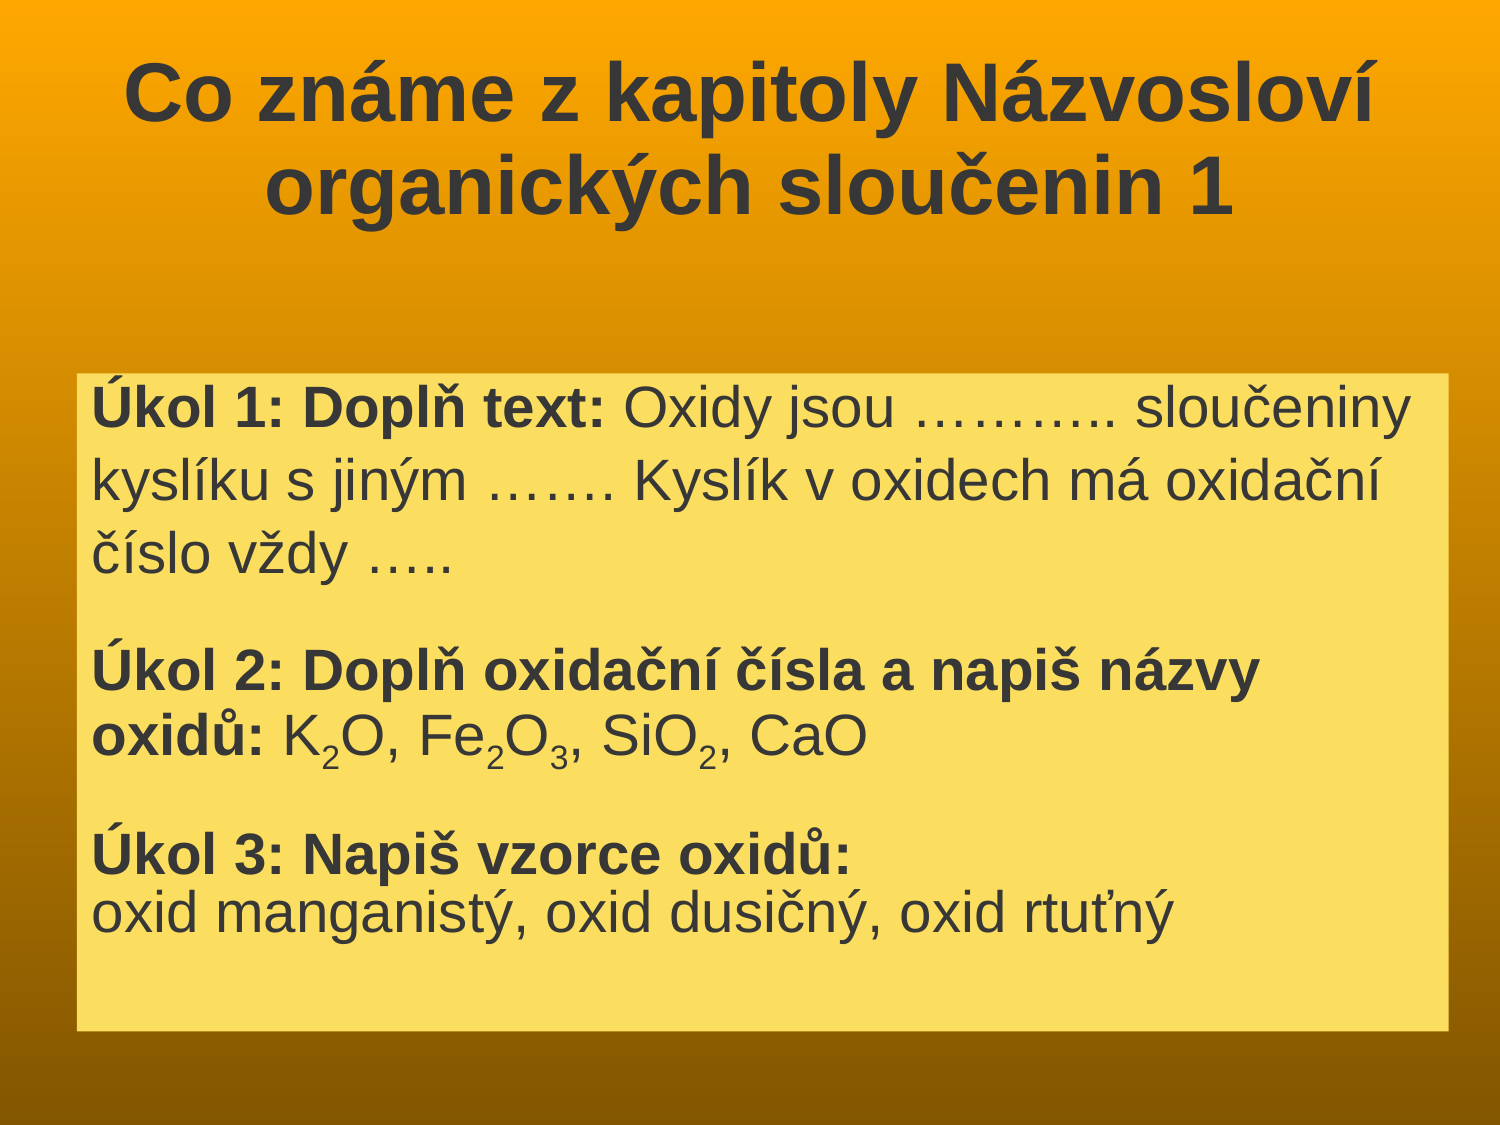

# Co známe z kapitoly Názvosloví organických sloučenin 1
Úkol 1: Doplň text: Oxidy jsou ……….. sloučeniny
kyslíku s jiným ……. Kyslík v oxidech má oxidační
číslo vždy …..
Úkol 2: Doplň oxidační čísla a napiš názvy
oxidů: K2O, Fe2O3, SiO2, CaO
Úkol 3: Napiš vzorce oxidů:
oxid manganistý, oxid dusičný, oxid rtuťný